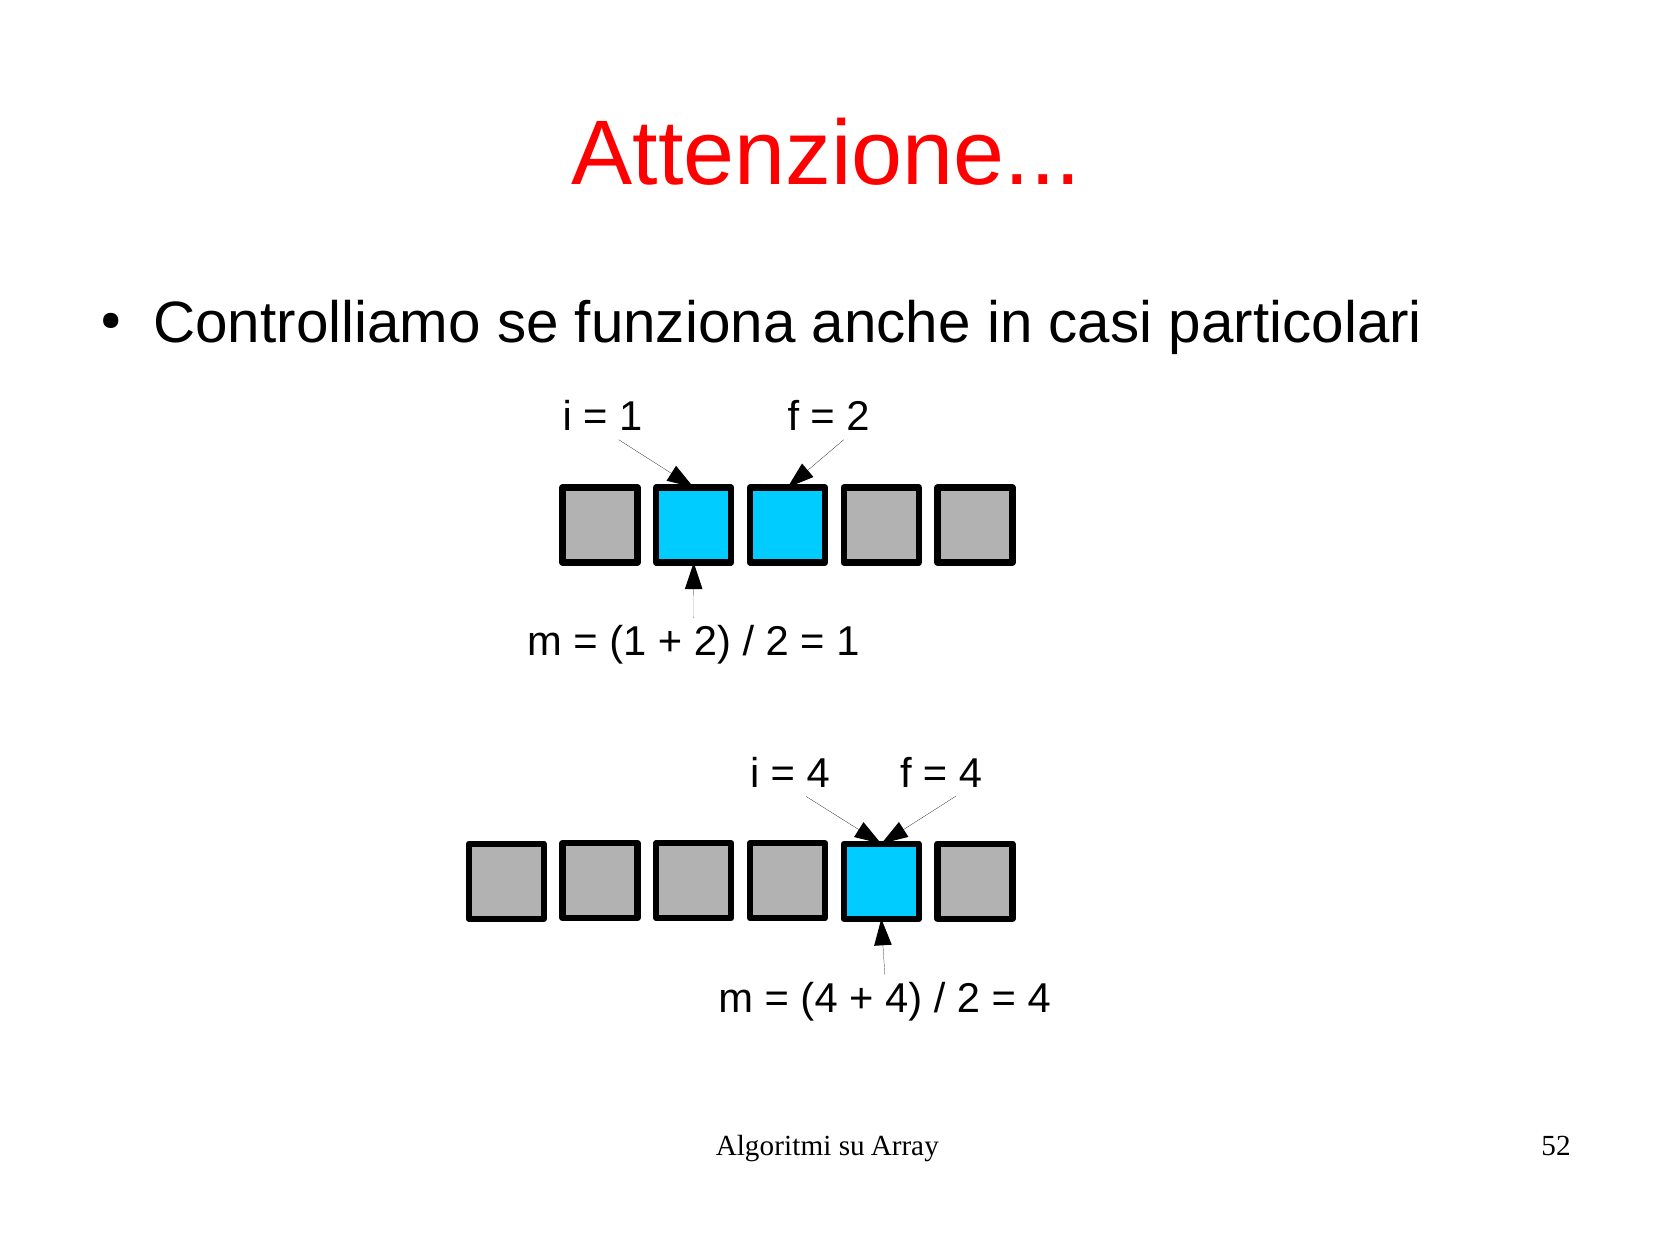

# Attenzione...
Controlliamo se funziona anche in casi particolari
i = 1
f = 2
m = (1 + 2) / 2 = 1
f = 4
i = 4
m = (4 + 4) / 2 = 4
Algoritmi su Array
52